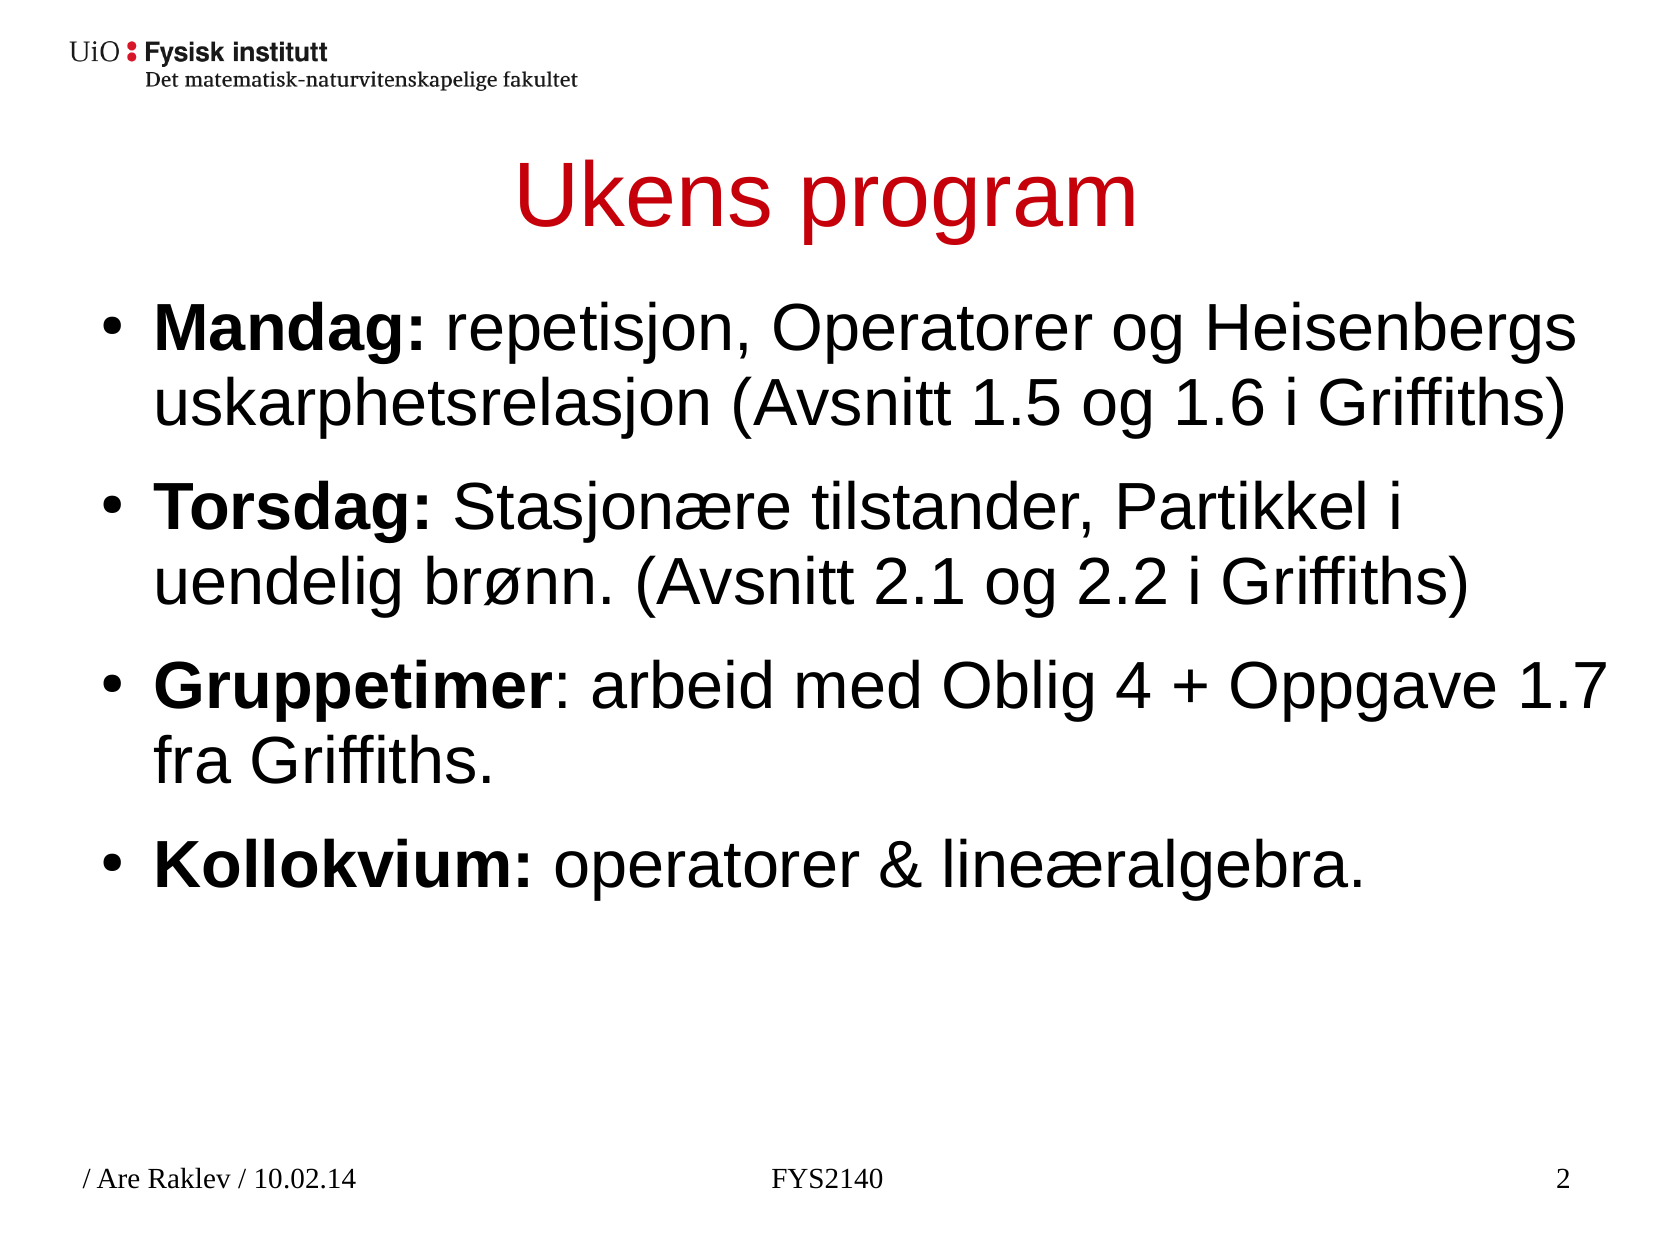

# Ukens program
Mandag: repetisjon, Operatorer og Heisenbergs uskarphetsrelasjon (Avsnitt 1.5 og 1.6 i Griffiths)
Torsdag: Stasjonære tilstander, Partikkel i uendelig brønn. (Avsnitt 2.1 og 2.2 i Griffiths)
Gruppetimer: arbeid med Oblig 4 + Oppgave 1.7 fra Griffiths.
Kollokvium: operatorer & lineæralgebra.
/ Are Raklev / 10.02.14
FYS2140
2